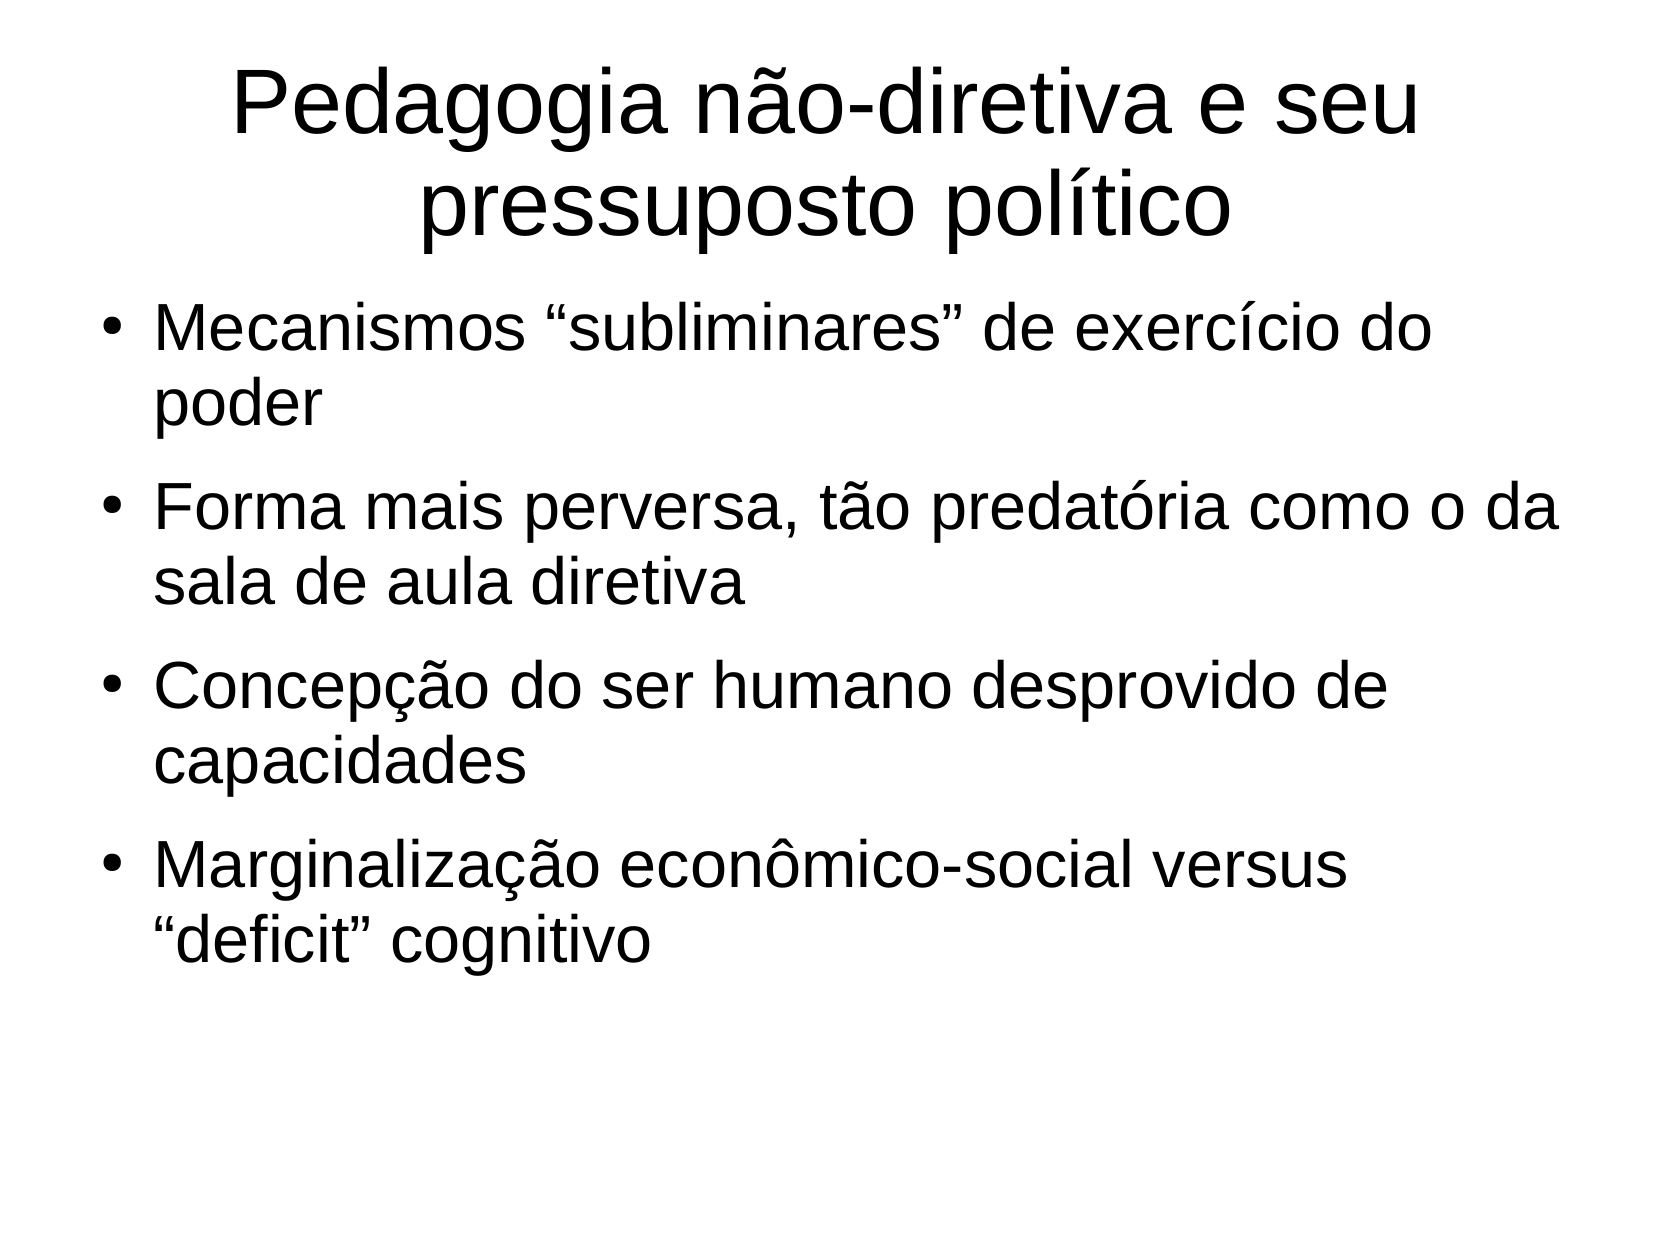

# Pedagogia não-diretiva e seu pressuposto político
Mecanismos “subliminares” de exercício do poder
Forma mais perversa, tão predatória como o da sala de aula diretiva
Concepção do ser humano desprovido de capacidades
Marginalização econômico-social versus “deficit” cognitivo